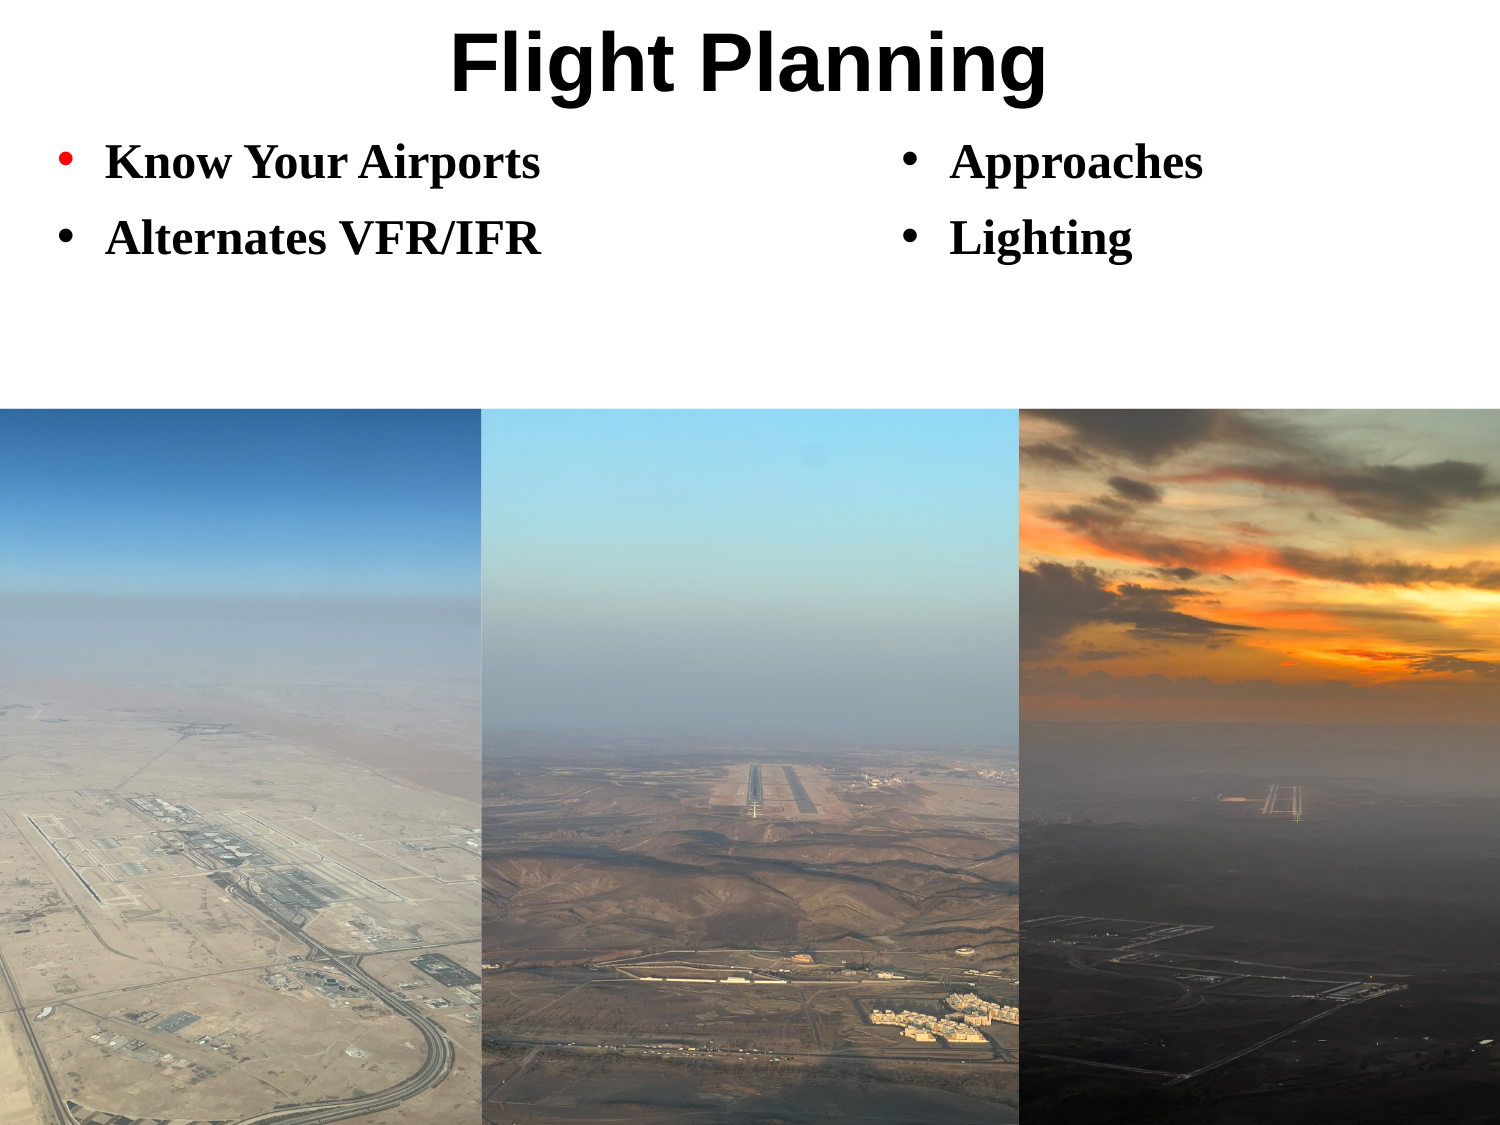

Flight Planning
Know Your Airports
Alternates VFR/IFR
Approaches
Lighting